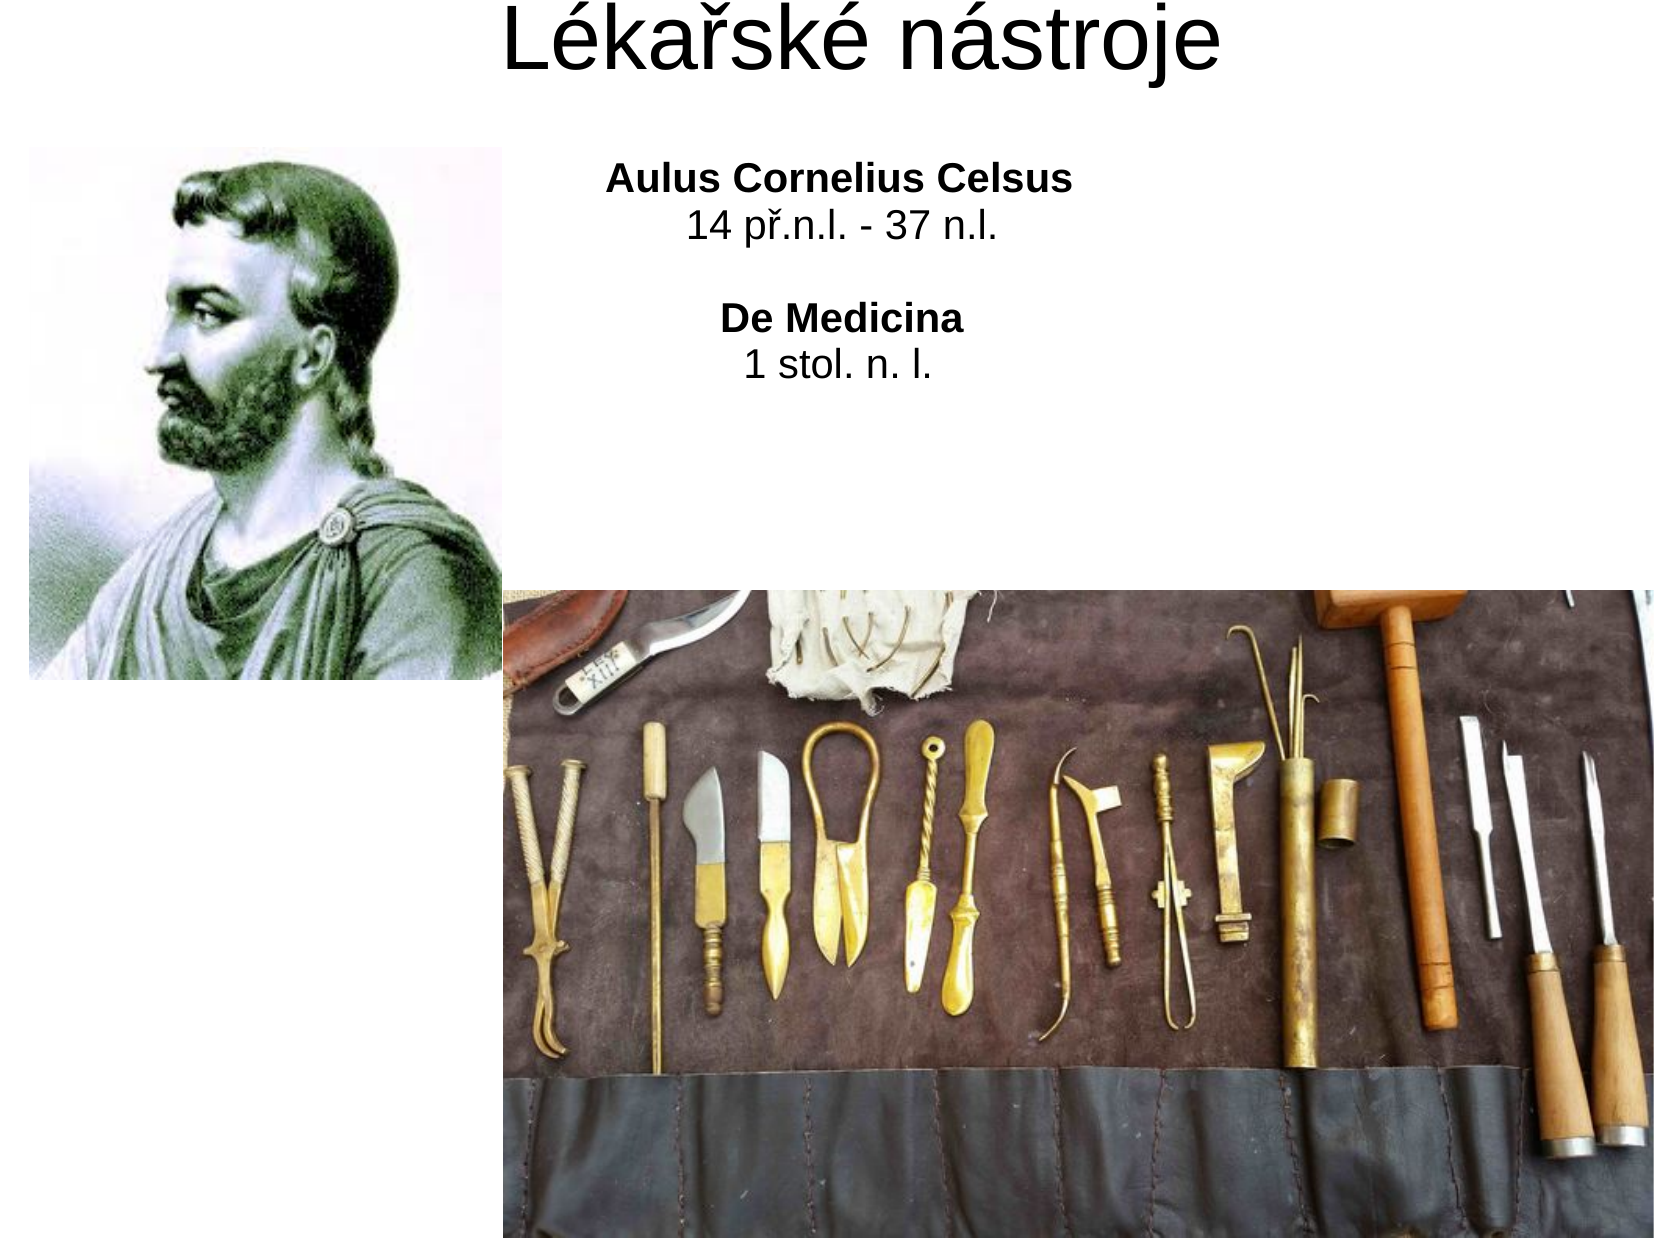

# Lékařské nástroje
Aulus Cornelius Celsus
 14 př.n.l. - 37 n.l.
 De Medicina
 1 stol. n. l.